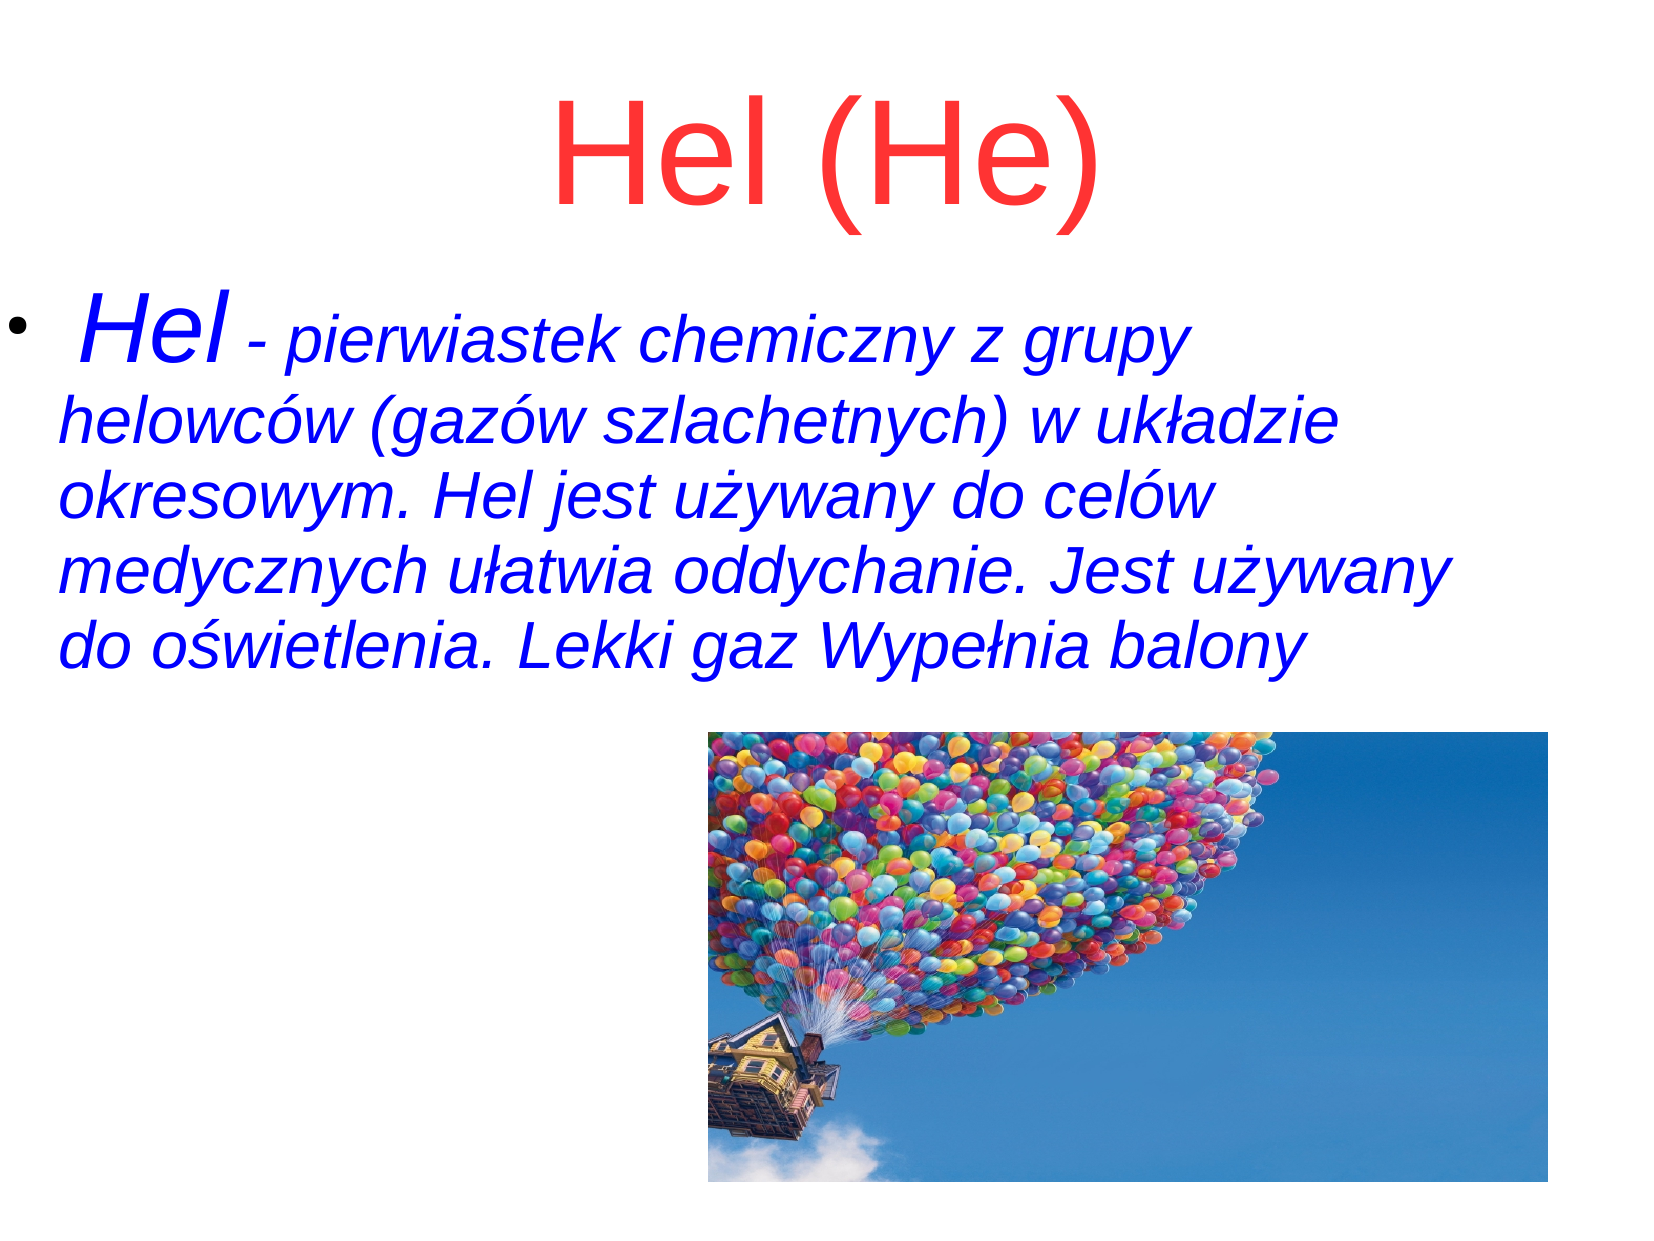

# Hel (He)
 Hel - pierwiastek chemiczny z grupy helowców (gazów szlachetnych) w układzie okresowym. Hel jest używany do celów medycznych ułatwia oddychanie. Jest używany do oświetlenia. Lekki gaz Wypełnia balony